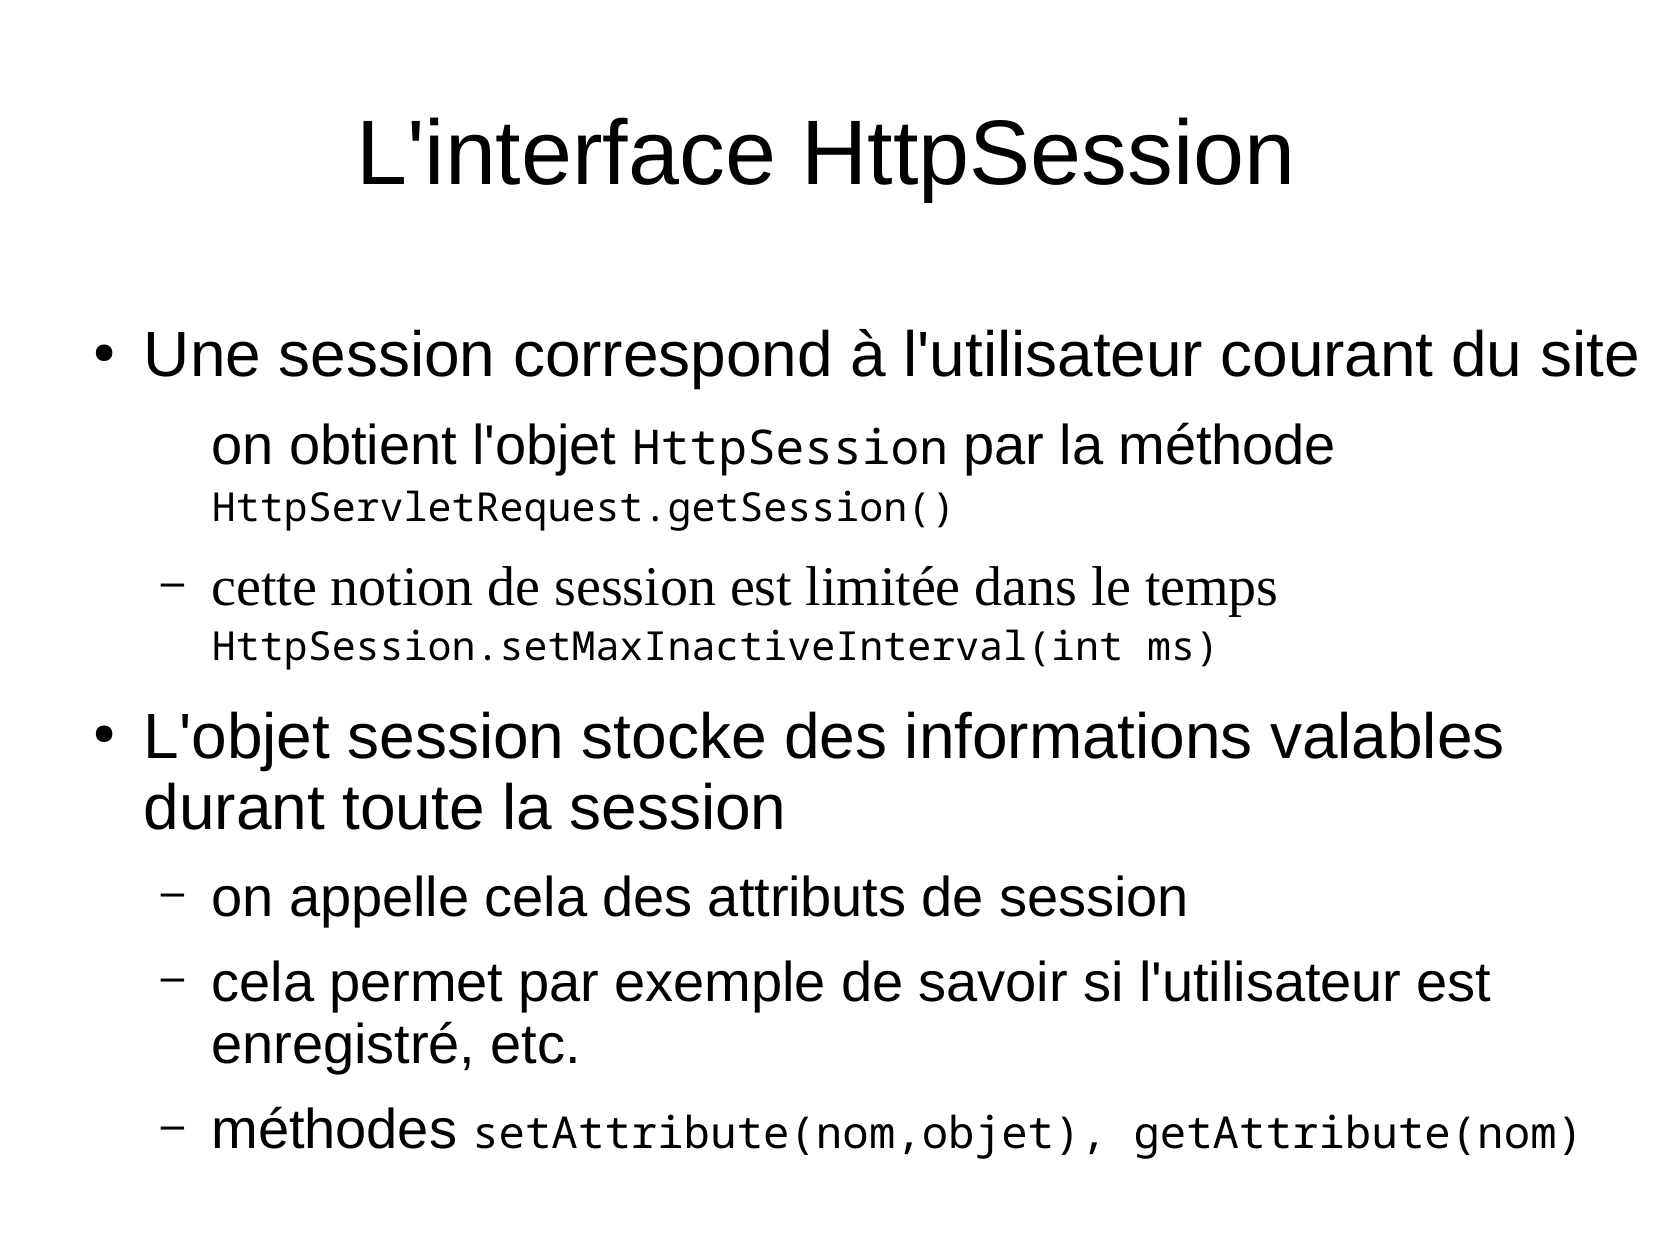

# L'interface HttpSession
Une session correspond à l'utilisateur courant du site
on obtient l'objet HttpSession par la méthode HttpServletRequest.getSession()
cette notion de session est limitée dans le temps HttpSession.setMaxInactiveInterval(int ms)
L'objet session stocke des informations valables durant toute la session
on appelle cela des attributs de session
cela permet par exemple de savoir si l'utilisateur est enregistré, etc.
méthodes setAttribute(nom,objet), getAttribute(nom)